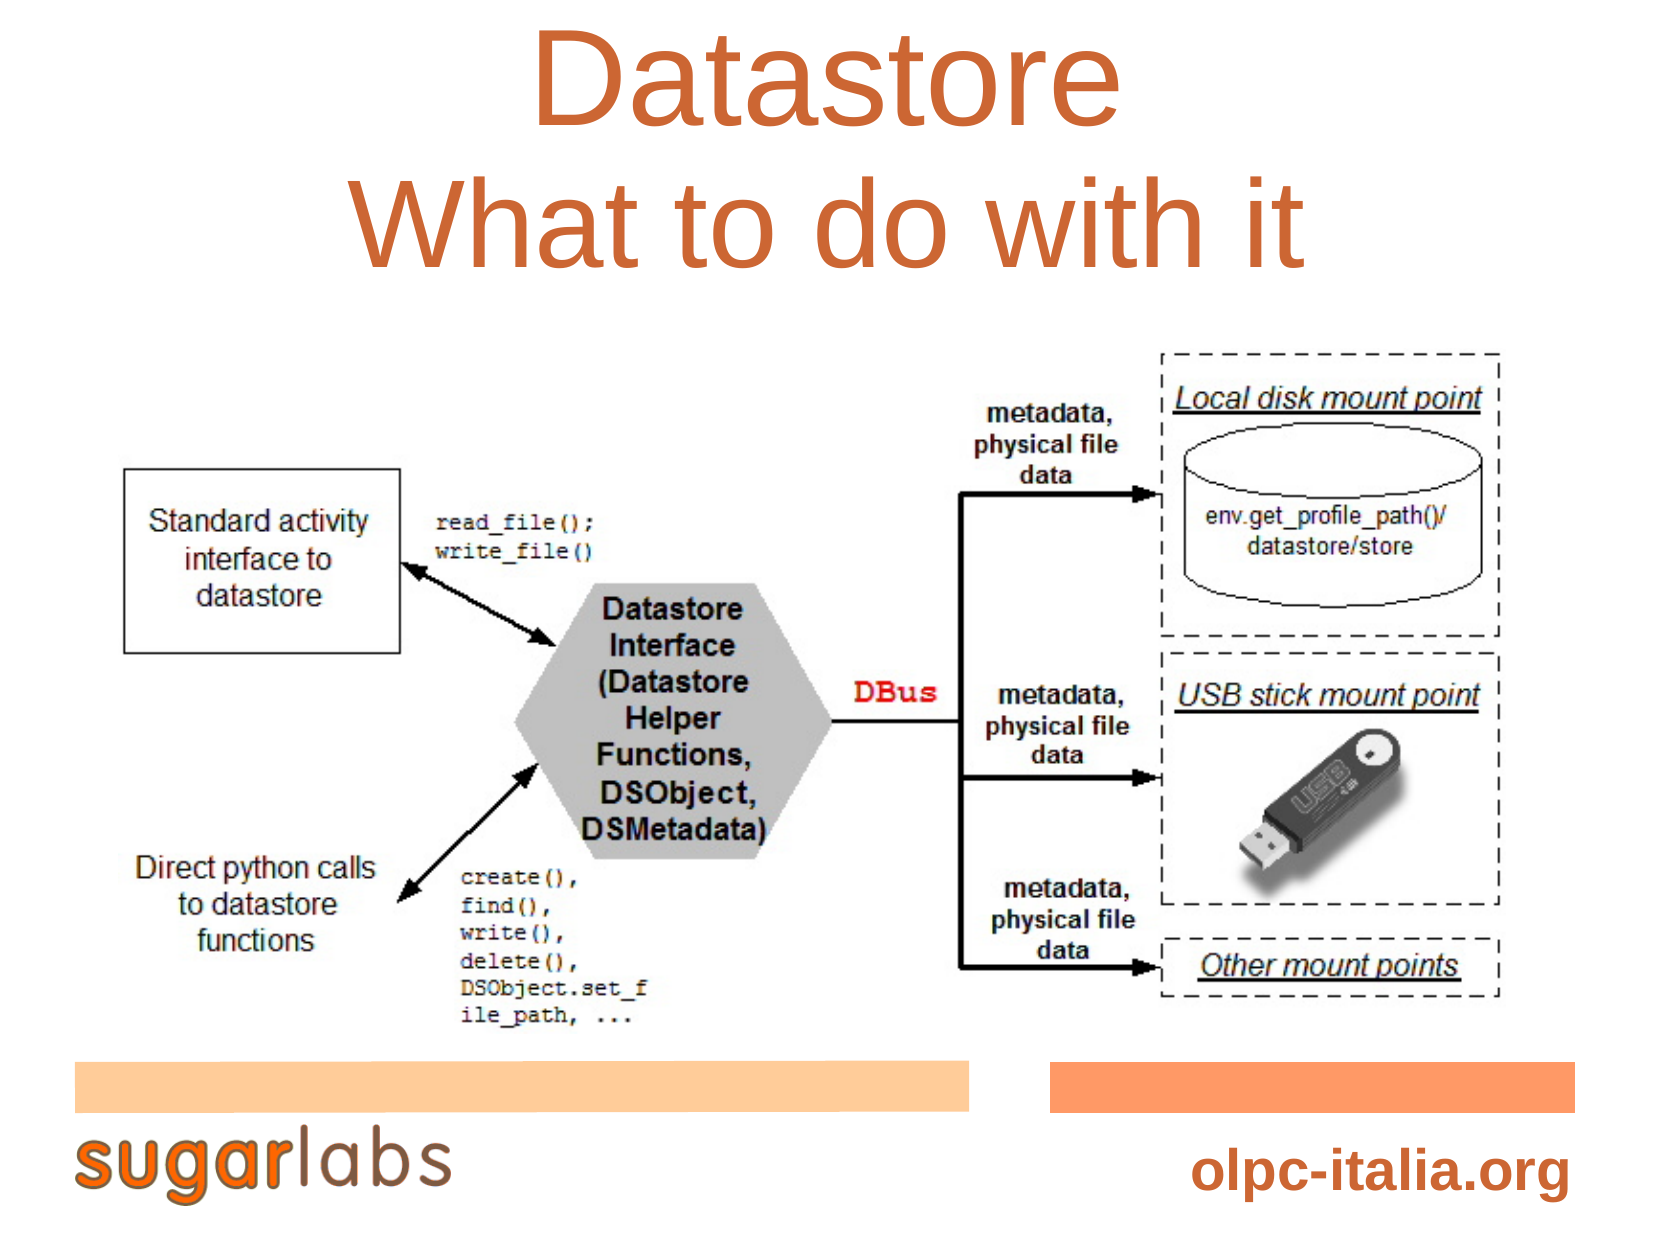

# Datastore What to do with it